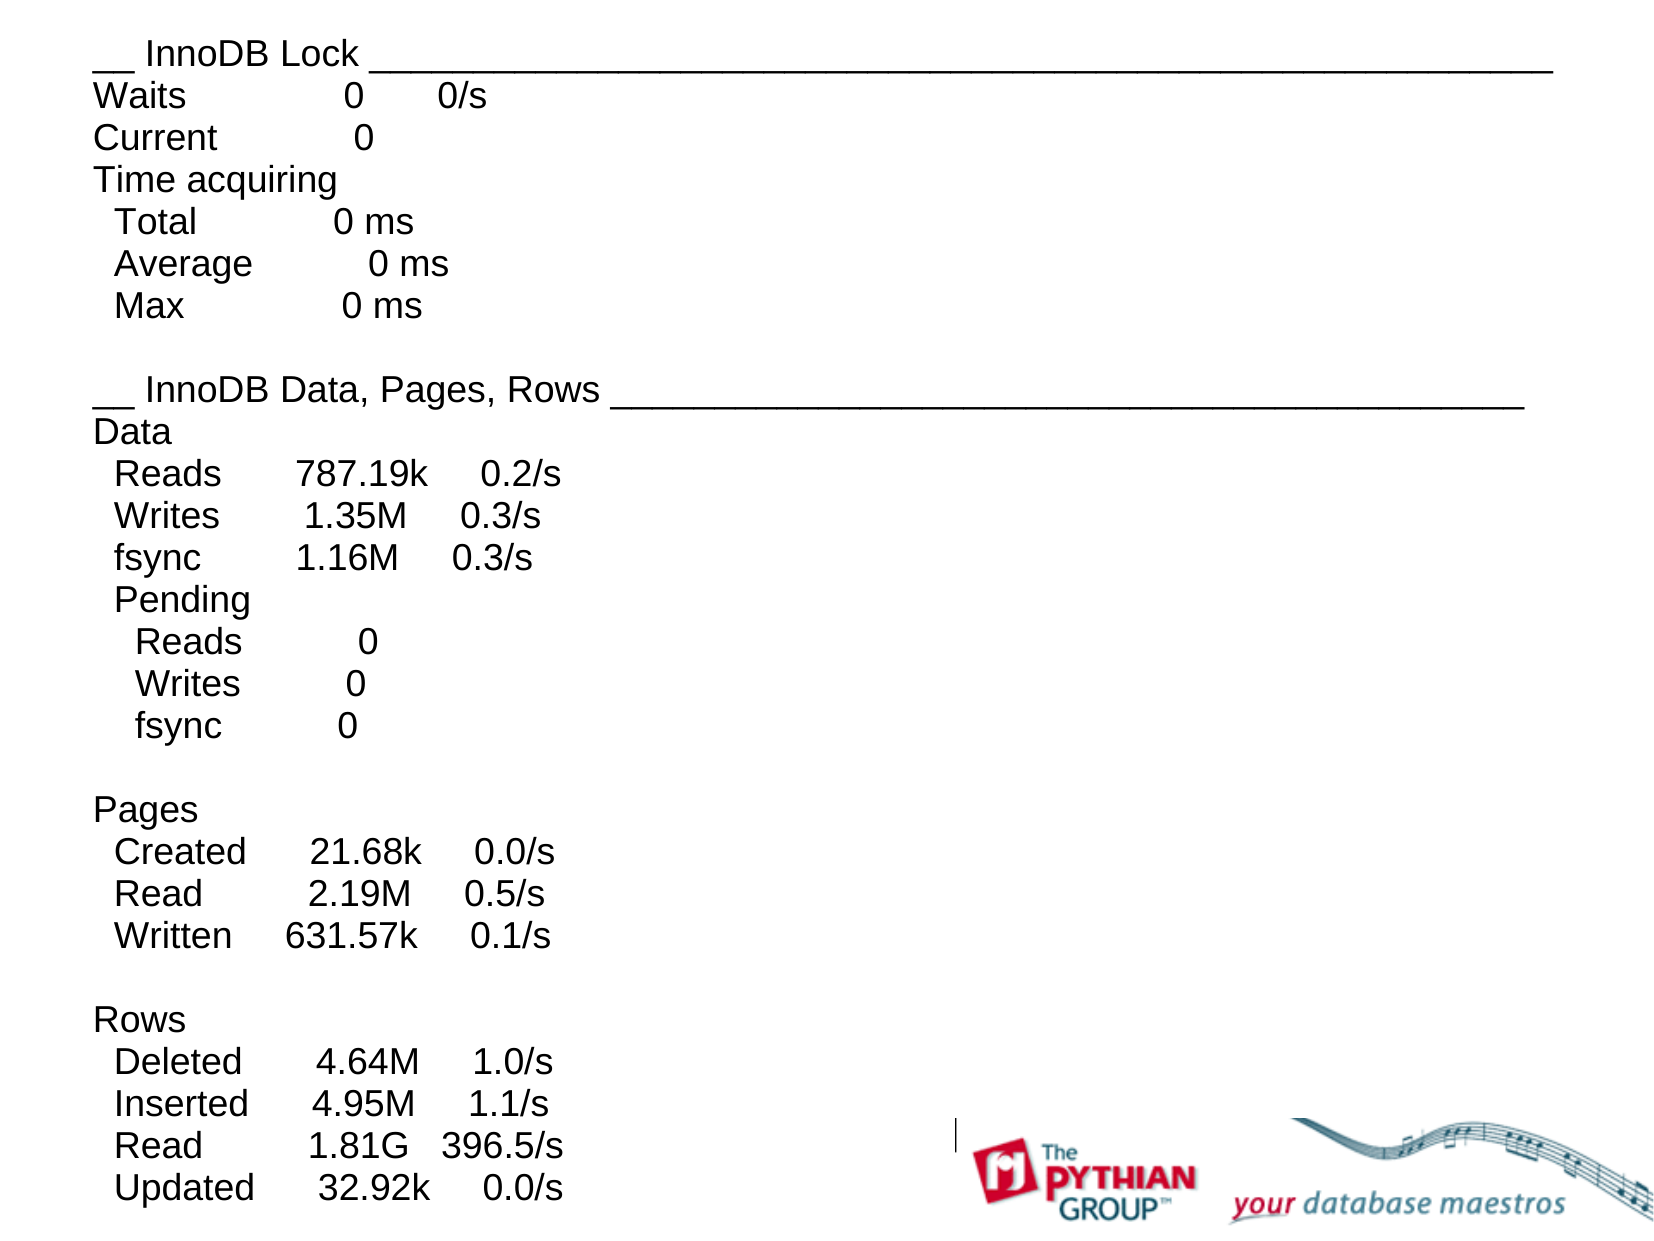

__ InnoDB Lock _________________________________________________________
Waits 0 0/s
Current 0
Time acquiring
 Total 0 ms
 Average 0 ms
 Max 0 ms
__ InnoDB Data, Pages, Rows ____________________________________________
Data
 Reads 787.19k 0.2/s
 Writes 1.35M 0.3/s
 fsync 1.16M 0.3/s
 Pending
 Reads 0
 Writes 0
 fsync 0
Pages
 Created 21.68k 0.0/s
 Read 2.19M 0.5/s
 Written 631.57k 0.1/s
Rows
 Deleted 4.64M 1.0/s
 Inserted 4.95M 1.1/s
 Read 1.81G 396.5/s
 Updated 32.92k 0.0/s